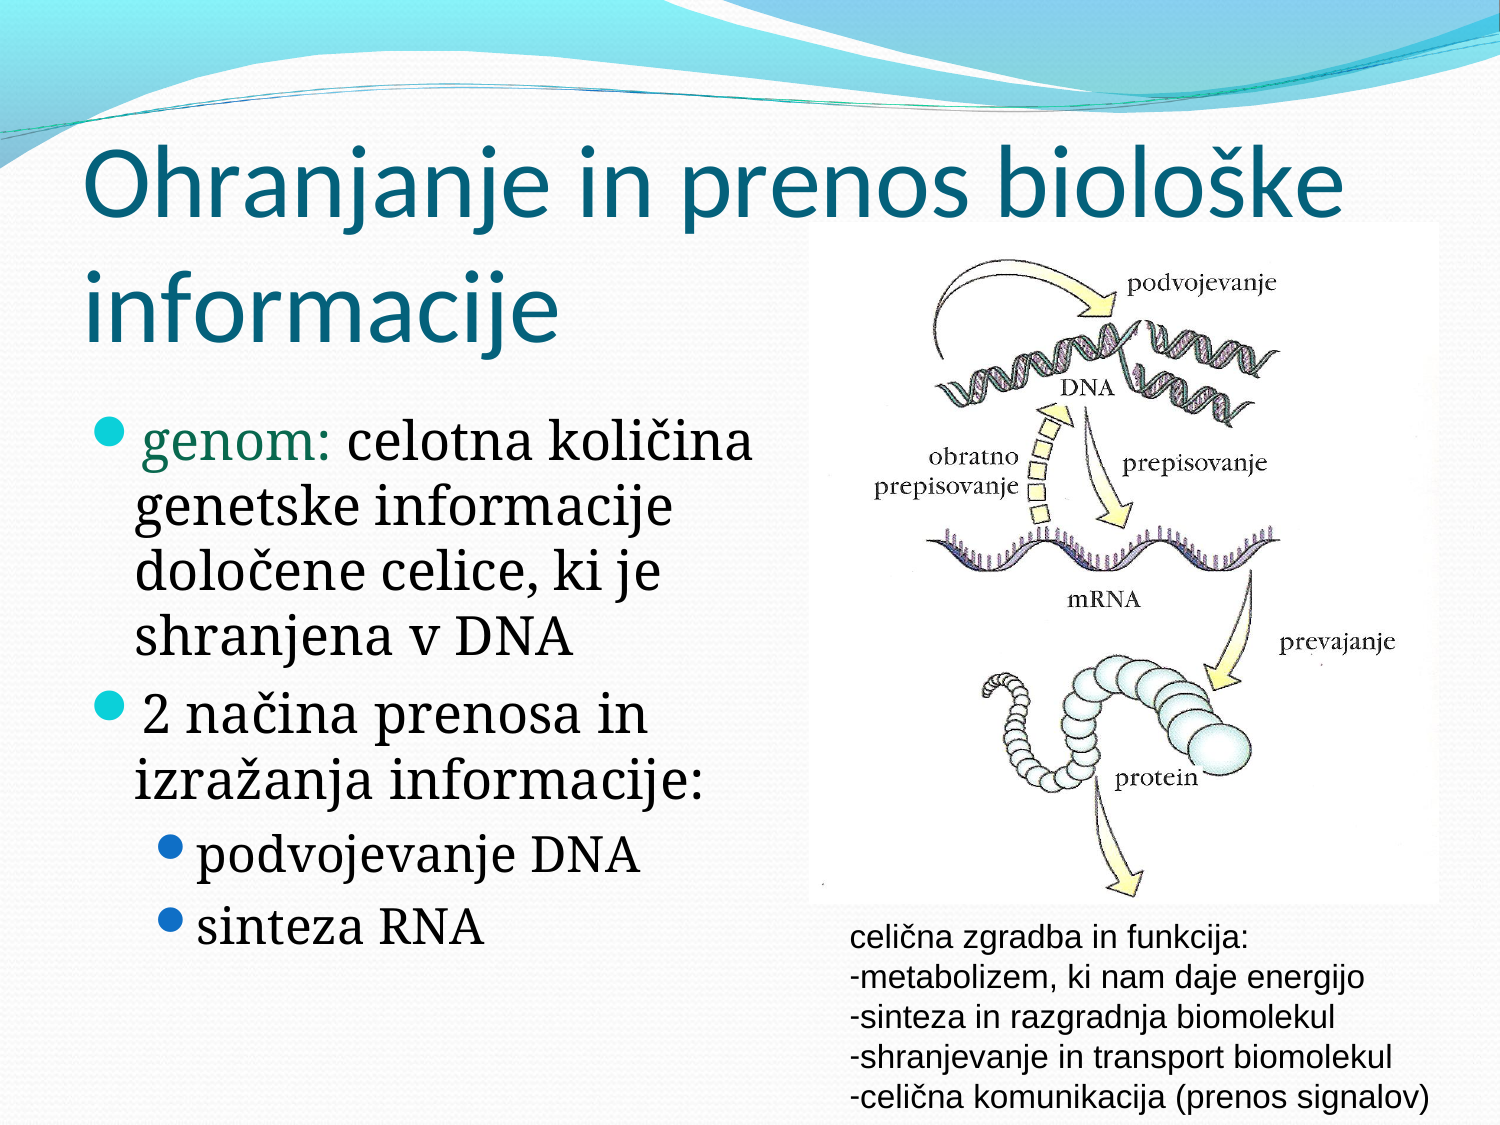

# Ohranjanje in prenos biološke informacije
genom: celotna količina genetske informacije določene celice, ki je shranjena v DNA
2 načina prenosa in izražanja informacije:
podvojevanje DNA
sinteza RNA
celična zgradba in funkcija:
metabolizem, ki nam daje energijo
sinteza in razgradnja biomolekul
shranjevanje in transport biomolekul
celična komunikacija (prenos signalov)